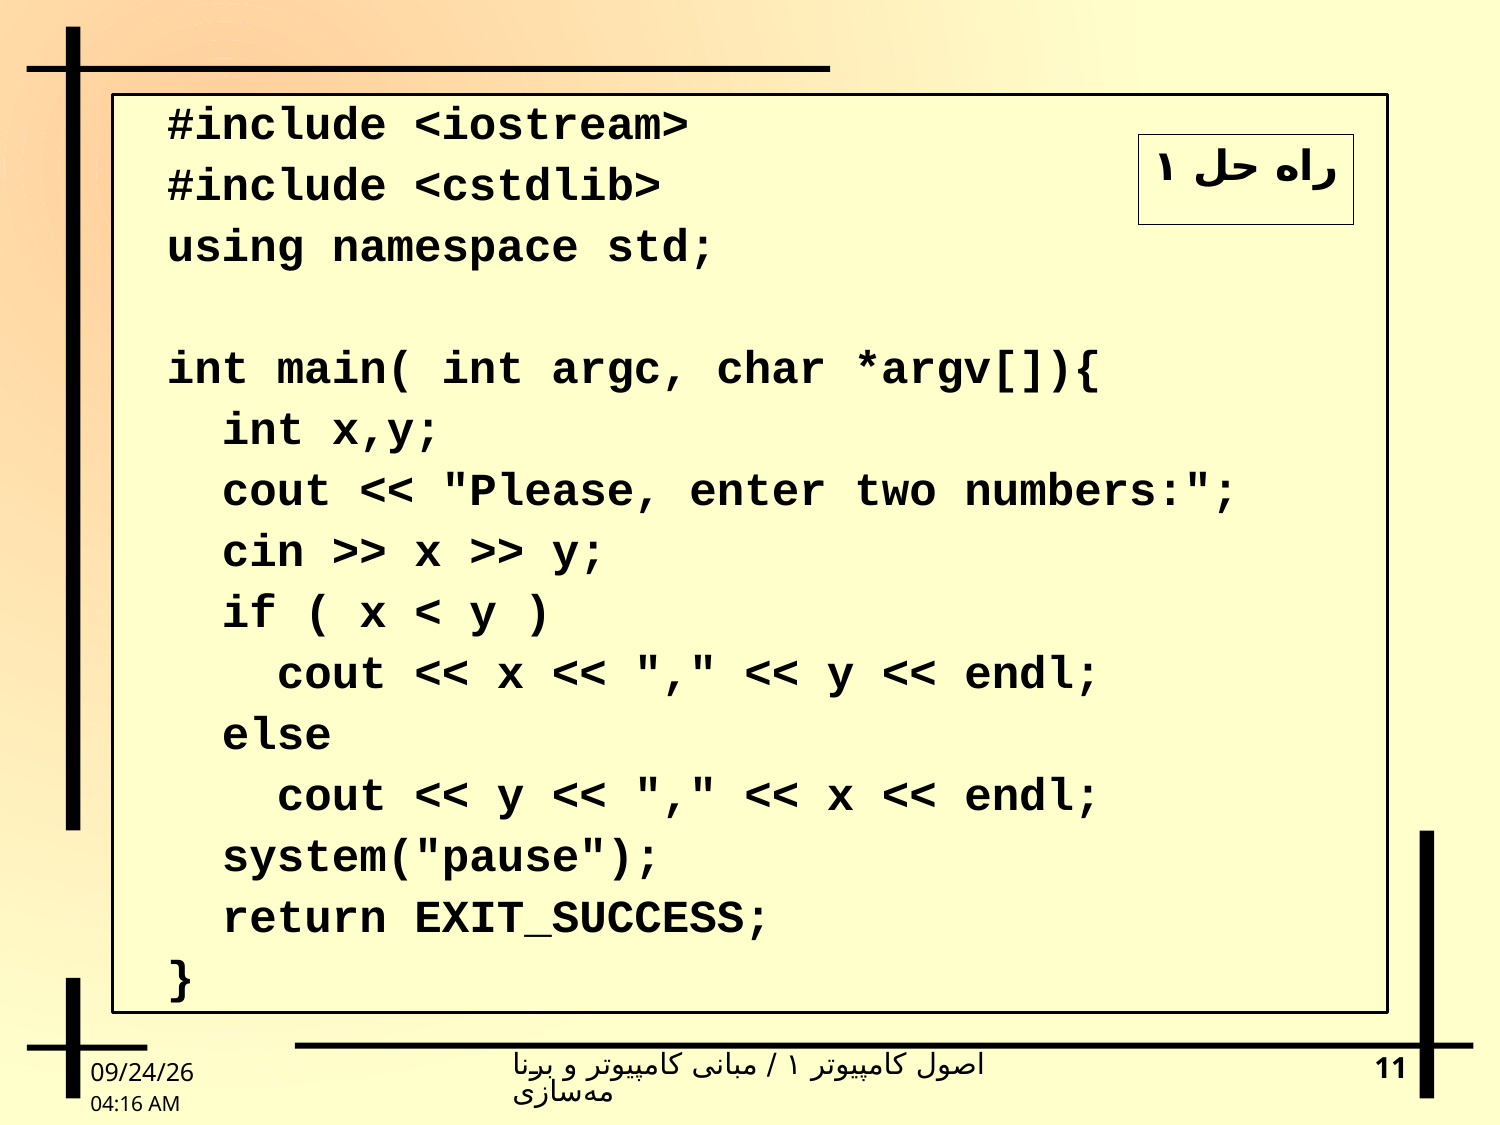

# #include <iostream>
#include <cstdlib>
using namespace std;
int main( int argc, char *argv[]){
 int x,y;
 cout << "Please, enter two numbers:";
 cin >> x >> y;
 if ( x < y )
 cout << x << "," << y << endl;
 else
 cout << y << "," << x << endl;
 system("pause");
 return EXIT_SUCCESS;
}
راه حل ۱
اصول کامپیوتر ۱ / مبانی کامپیوتر و برنامه‌سازی
11